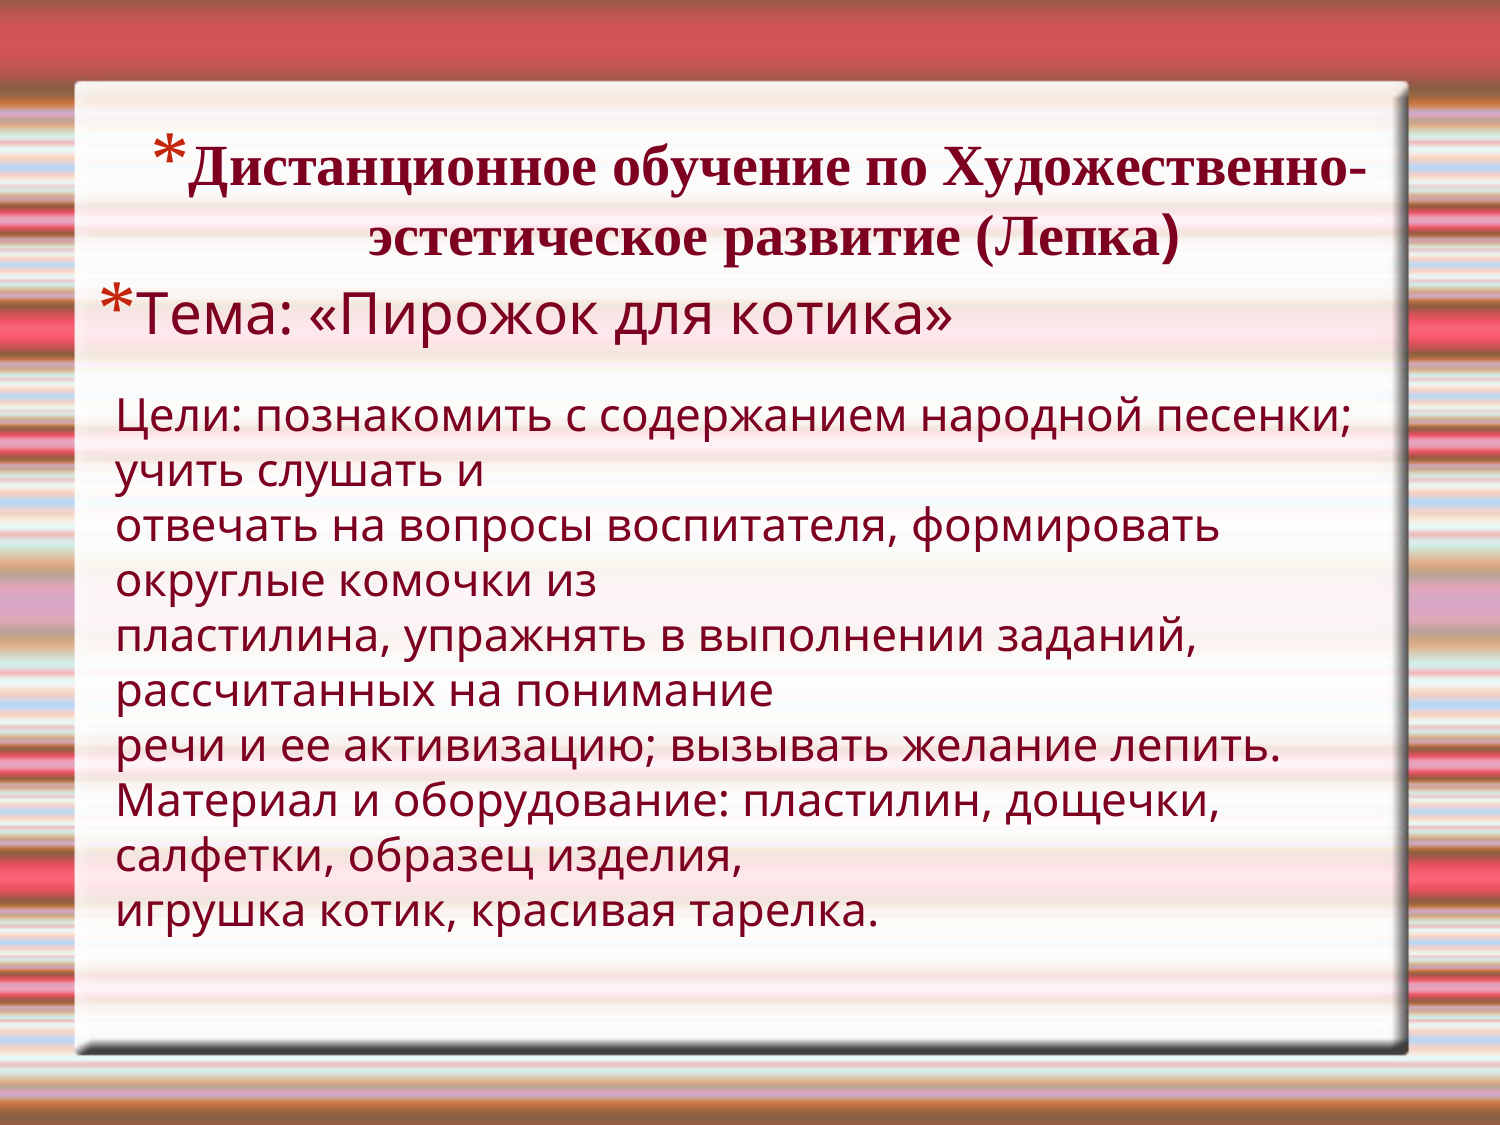

Дистанционное обучение по Художественно-эстетическое развитие (Лепка)
Тема: «Пирожок для котика»
# Цели: познакомить с содержанием народной песенки; учить слушать и отвечать на вопросы воспитателя, формировать округлые комочки из пластилина, упражнять в выполнении заданий, рассчитанных на понимание речи и ее активизацию; вызывать желание лепить. Материал и оборудование: пластилин, дощечки, салфетки, образец изделия, игрушка котик, красивая тарелка.